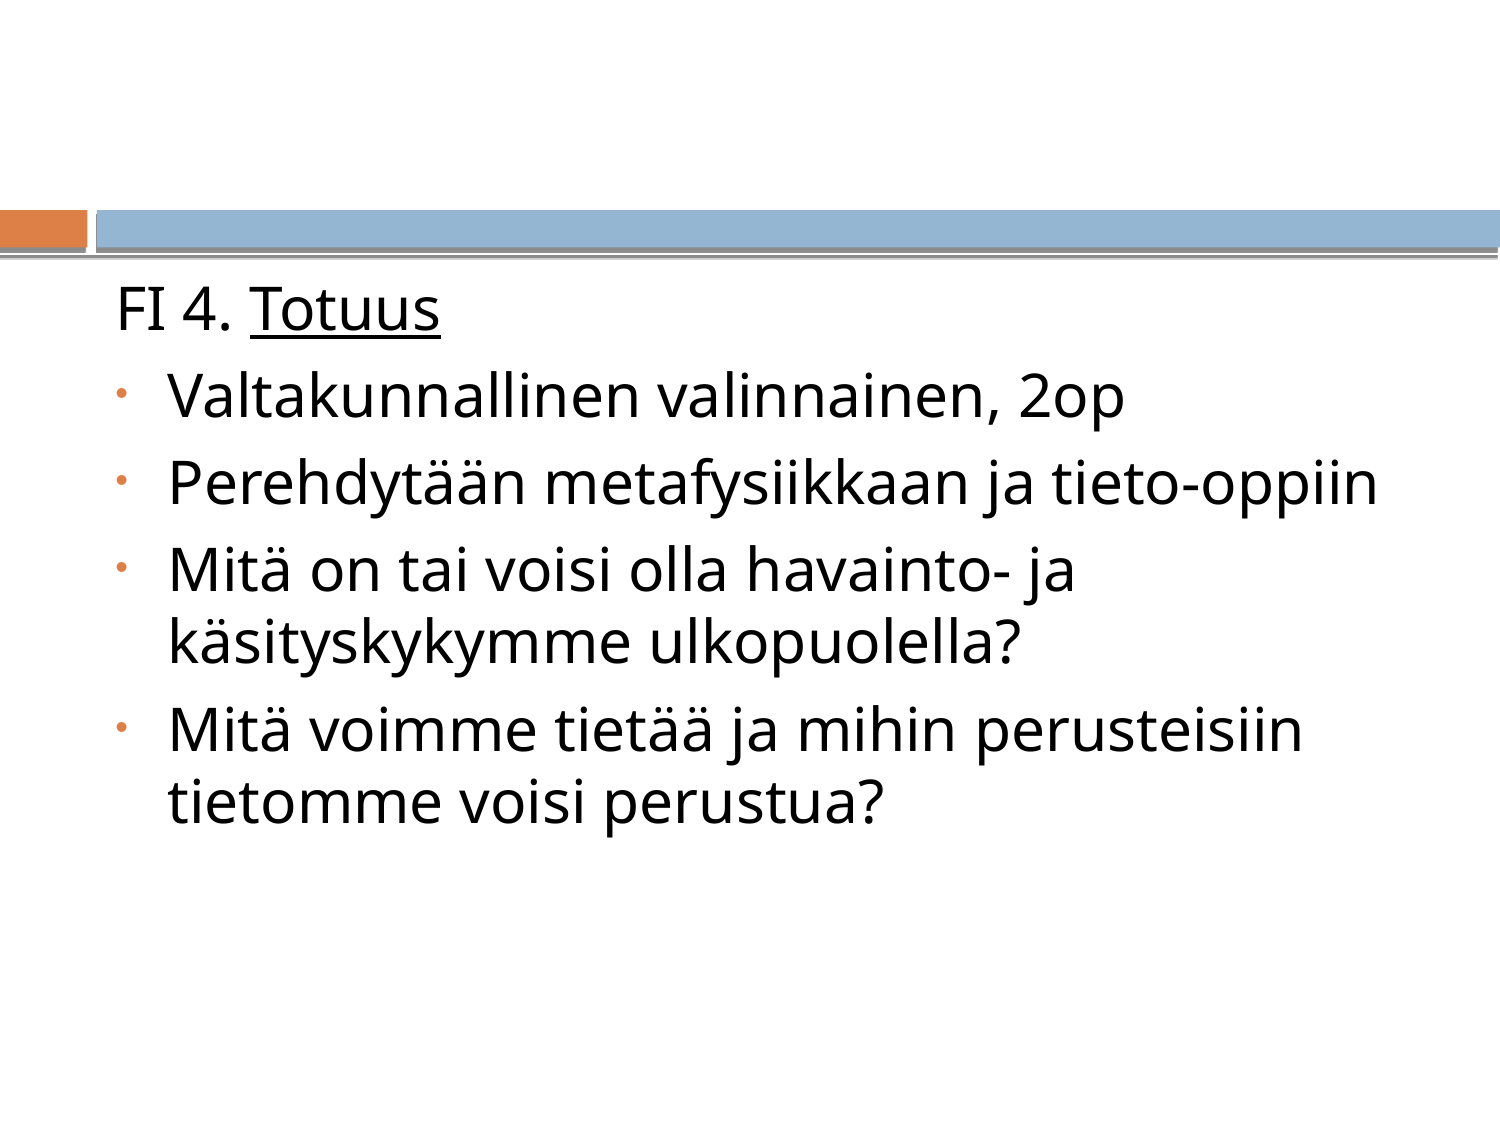

#
FI 4. Totuus
Valtakunnallinen valinnainen, 2op
Perehdytään metafysiikkaan ja tieto-oppiin
Mitä on tai voisi olla havainto- ja käsityskykymme ulkopuolella?
Mitä voimme tietää ja mihin perusteisiin tietomme voisi perustua?